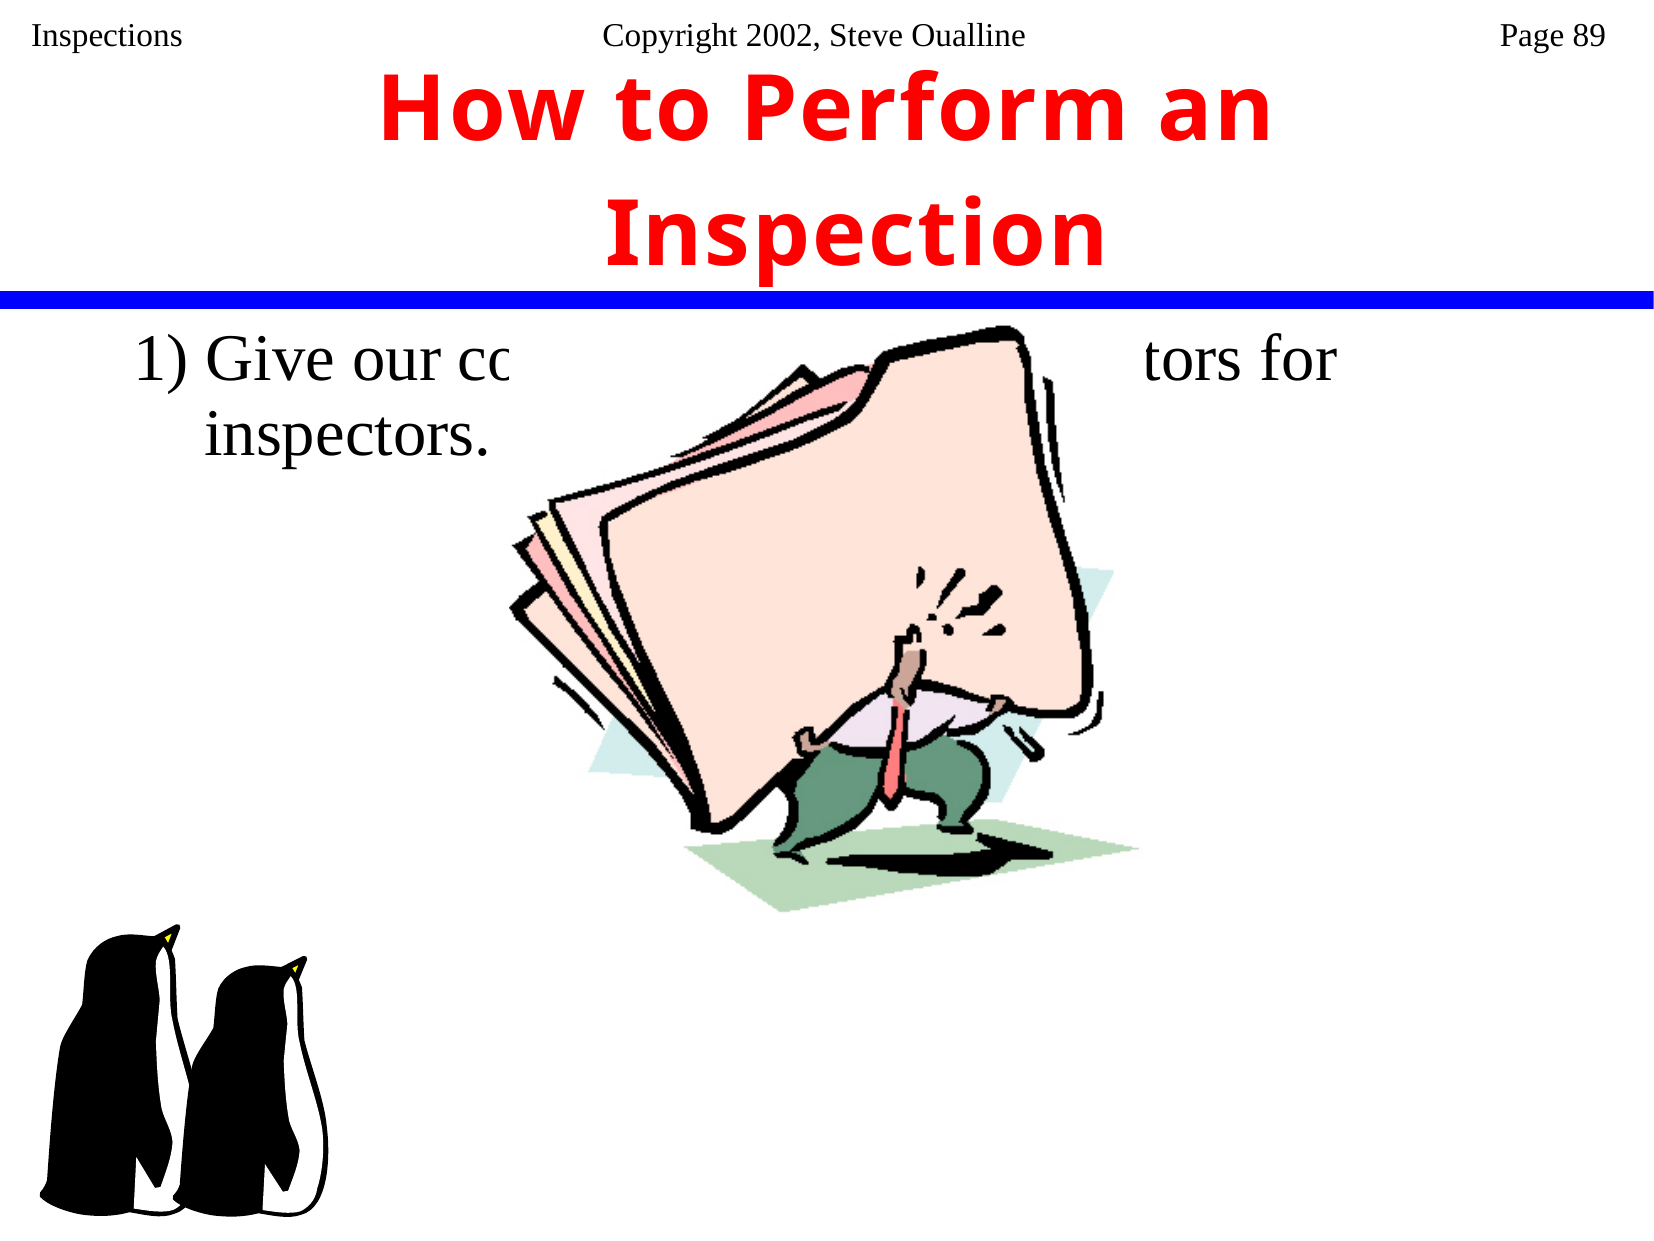

# How to Perform an Inspection
1) Give our code to one to five inspectors for inspectors.